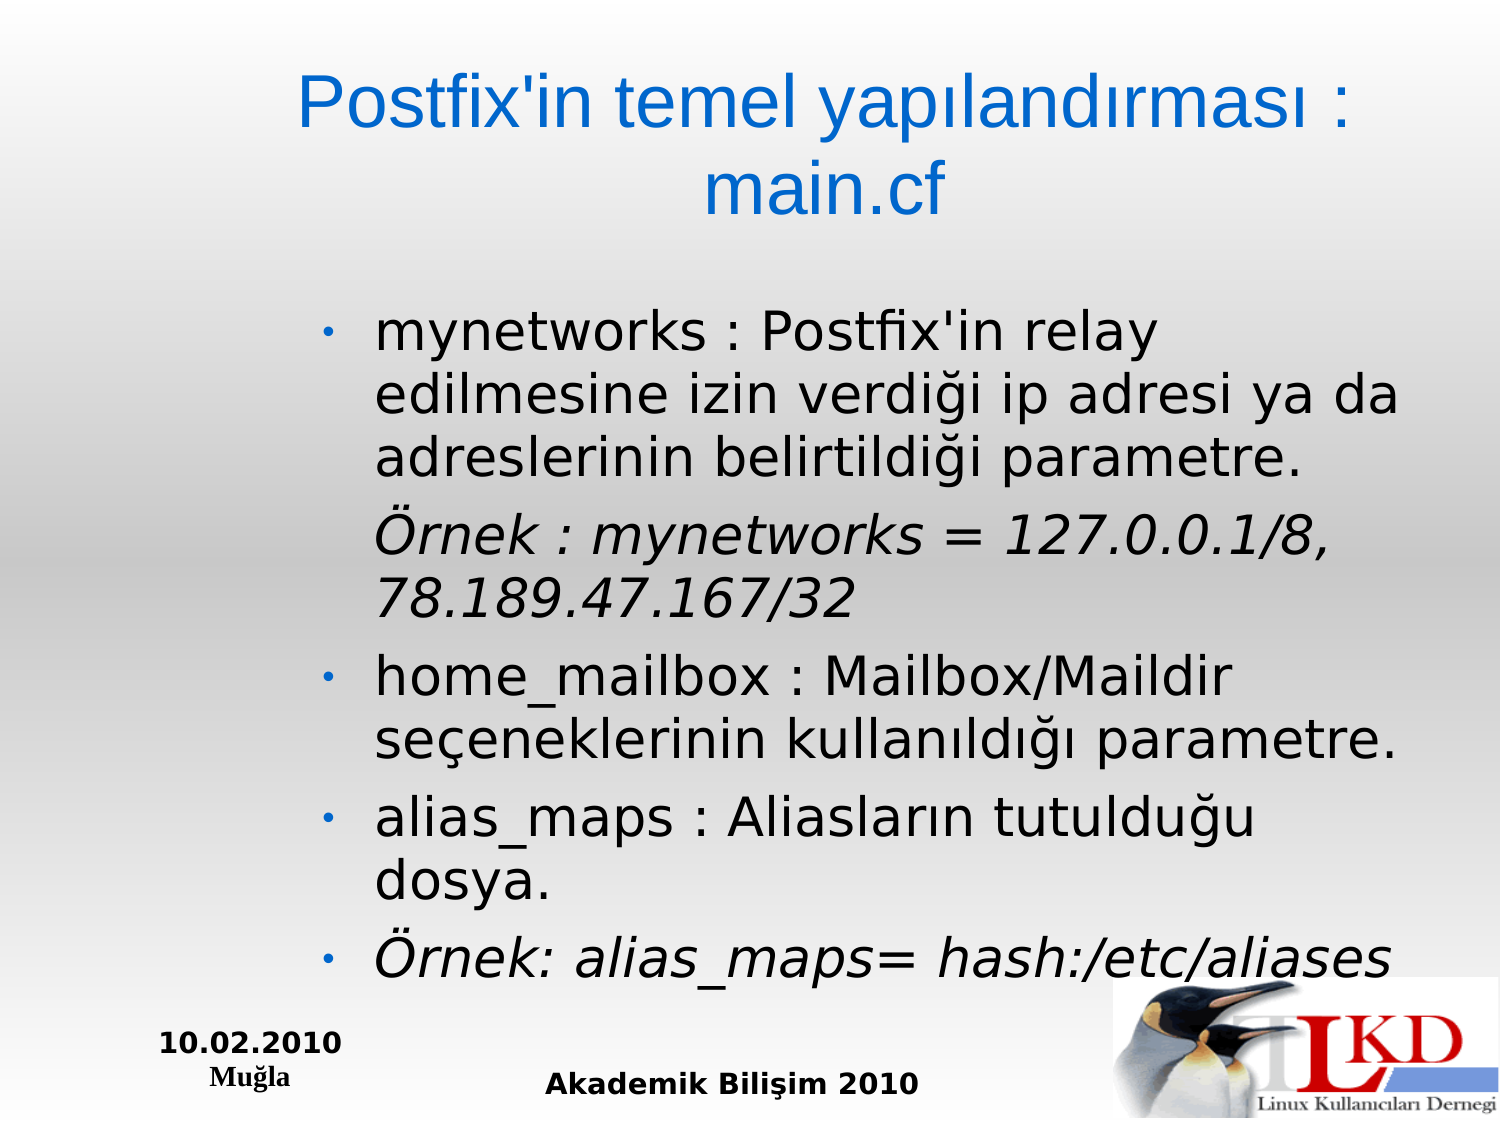

# Postfix'in temel yapılandırması : main.cf
mynetworks : Postfix'in relay edilmesine izin verdiği ip adresi ya da adreslerinin belirtildiği parametre.
Örnek : mynetworks = 127.0.0.1/8, 78.189.47.167/32
home_mailbox : Mailbox/Maildir seçeneklerinin kullanıldığı parametre.
alias_maps : Aliasların tutulduğu dosya.
Örnek: alias_maps= hash:/etc/aliases